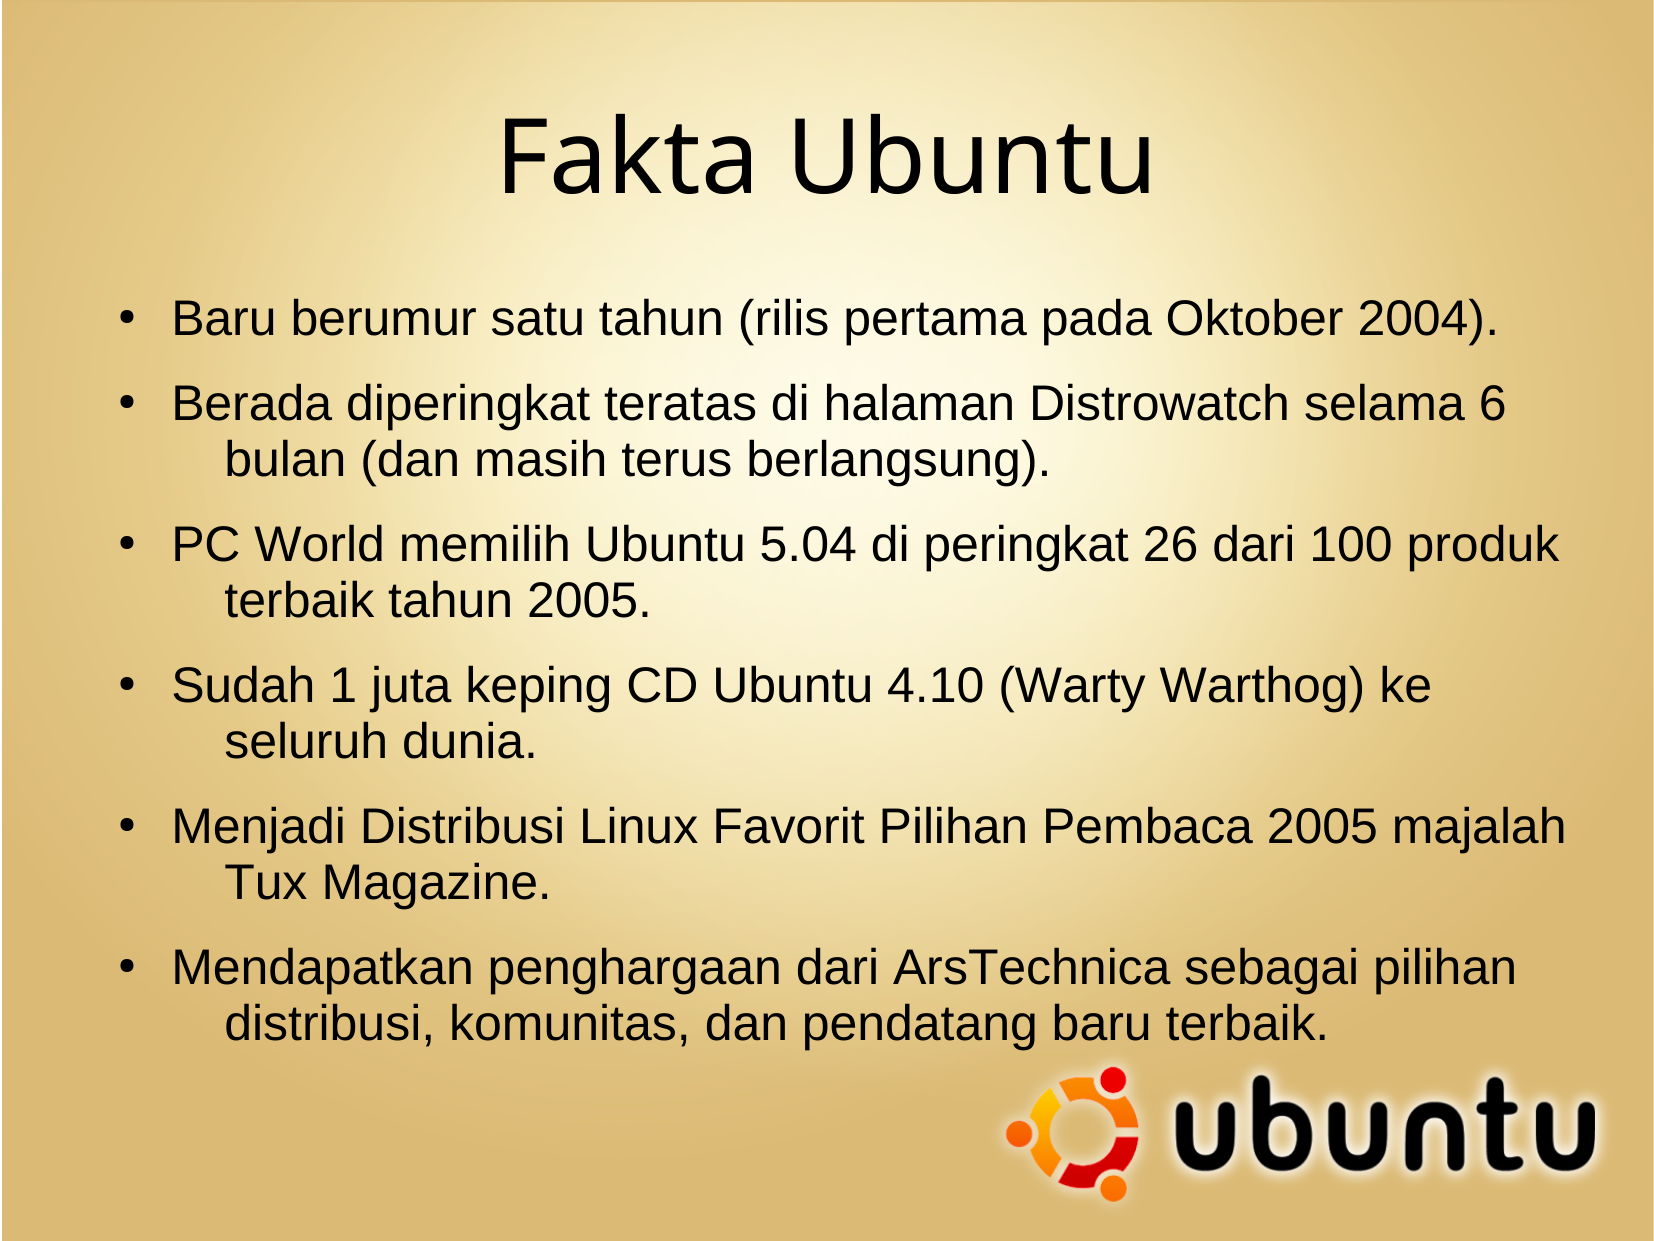

# Fakta Ubuntu
Baru berumur satu tahun (rilis pertama pada Oktober 2004).
Berada diperingkat teratas di halaman Distrowatch selama 6 bulan (dan masih terus berlangsung).
PC World memilih Ubuntu 5.04 di peringkat 26 dari 100 produk terbaik tahun 2005.
Sudah 1 juta keping CD Ubuntu 4.10 (Warty Warthog) ke seluruh dunia.
Menjadi Distribusi Linux Favorit Pilihan Pembaca 2005 majalah Tux Magazine.
Mendapatkan penghargaan dari ArsTechnica sebagai pilihan distribusi, komunitas, dan pendatang baru terbaik.